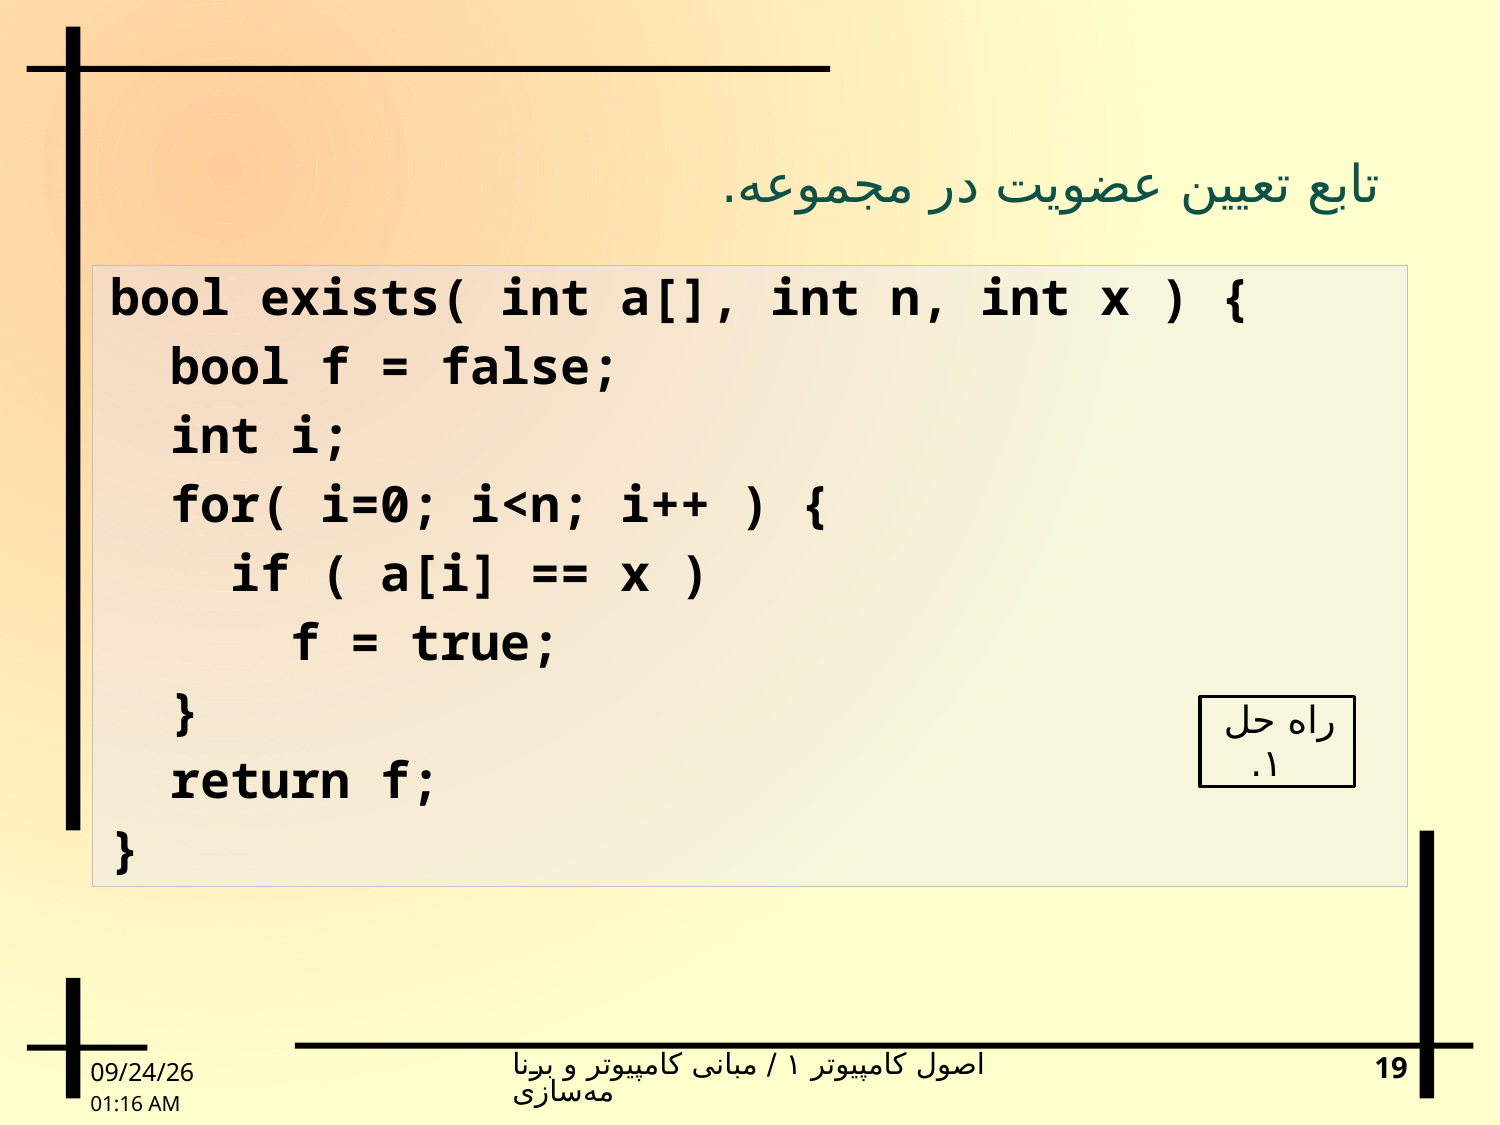

# تابع تعیین عضویت در مجموعه.
bool exists( int a[], int n, int x ) {
 bool f = false;
 int i;
 for( i=0; i<n; i++ ) {
 if ( a[i] == x )
 f = true;
 }
 return f;
}
راه حل ۱.
اصول کامپیوتر ۱ / مبانی کامپیوتر و برنامه‌سازی
19